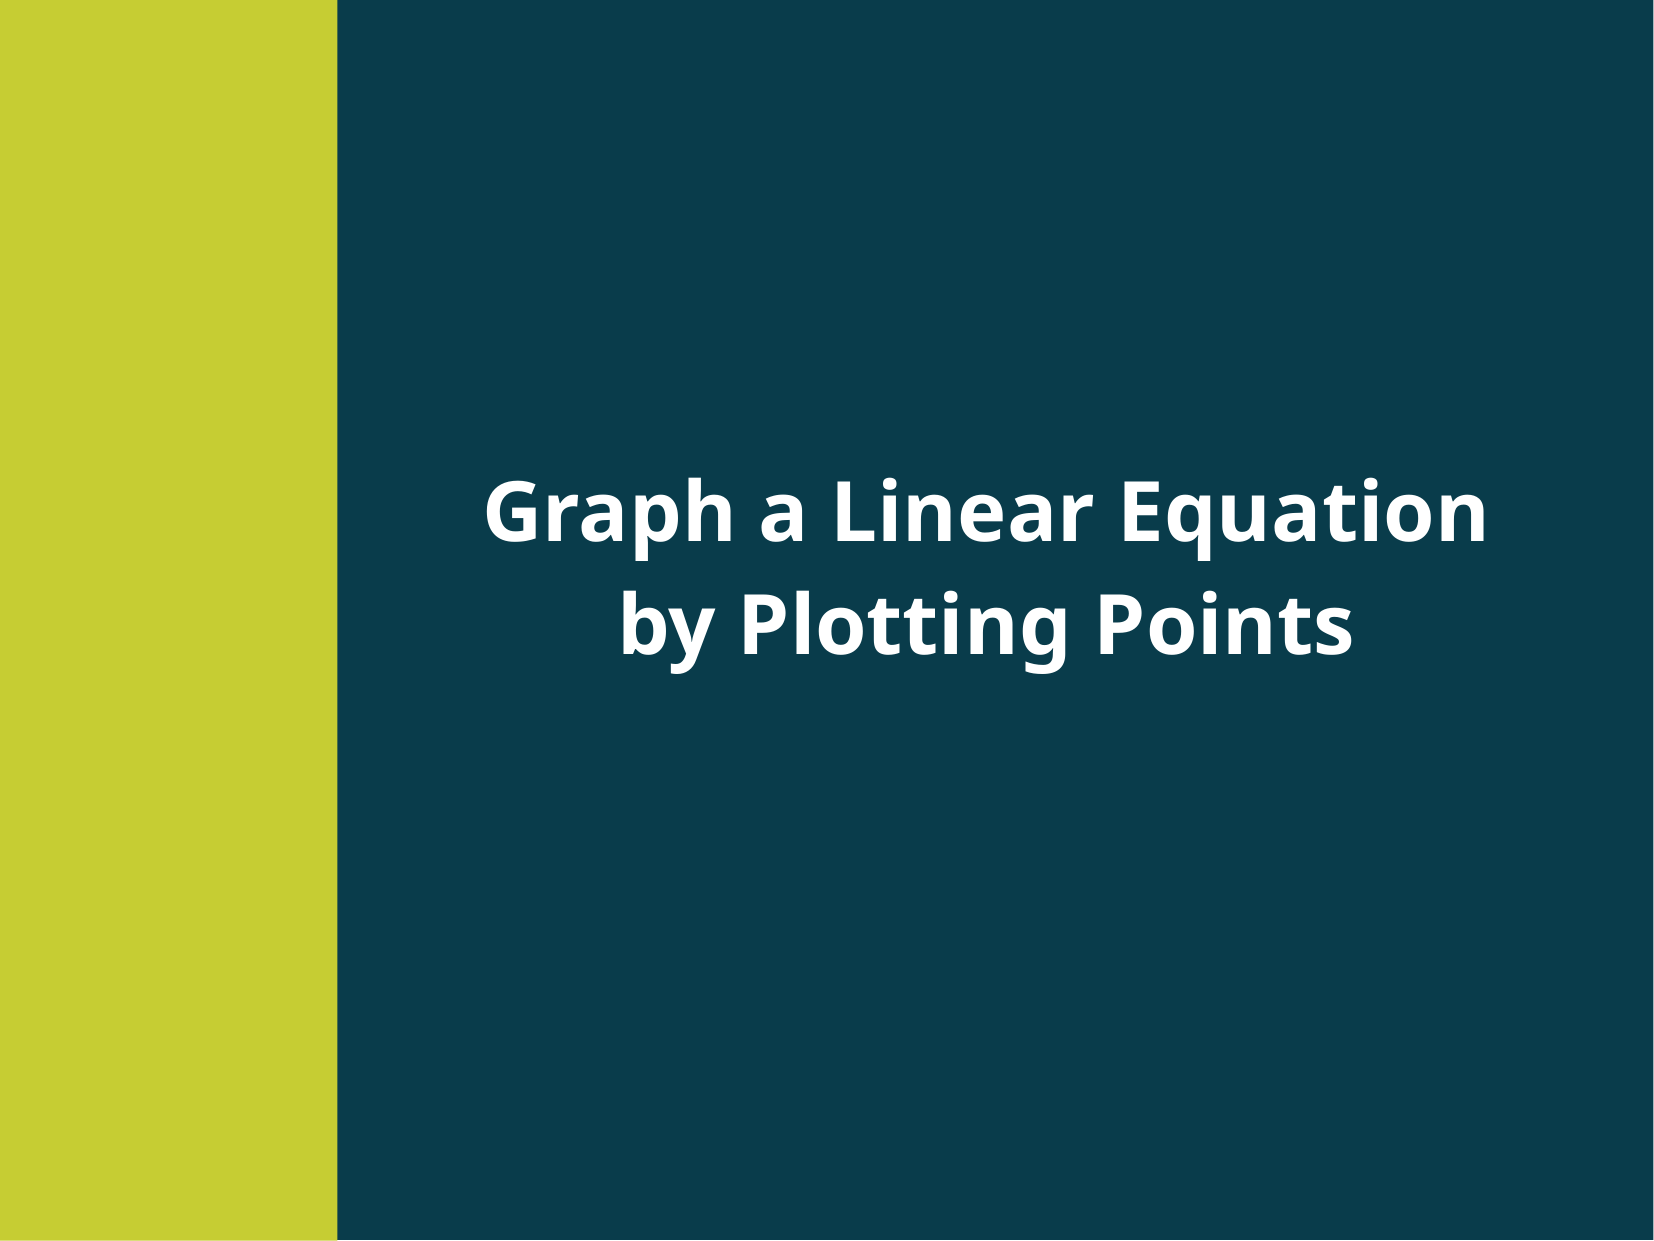

# Graph a Linear Equation by Plotting Points